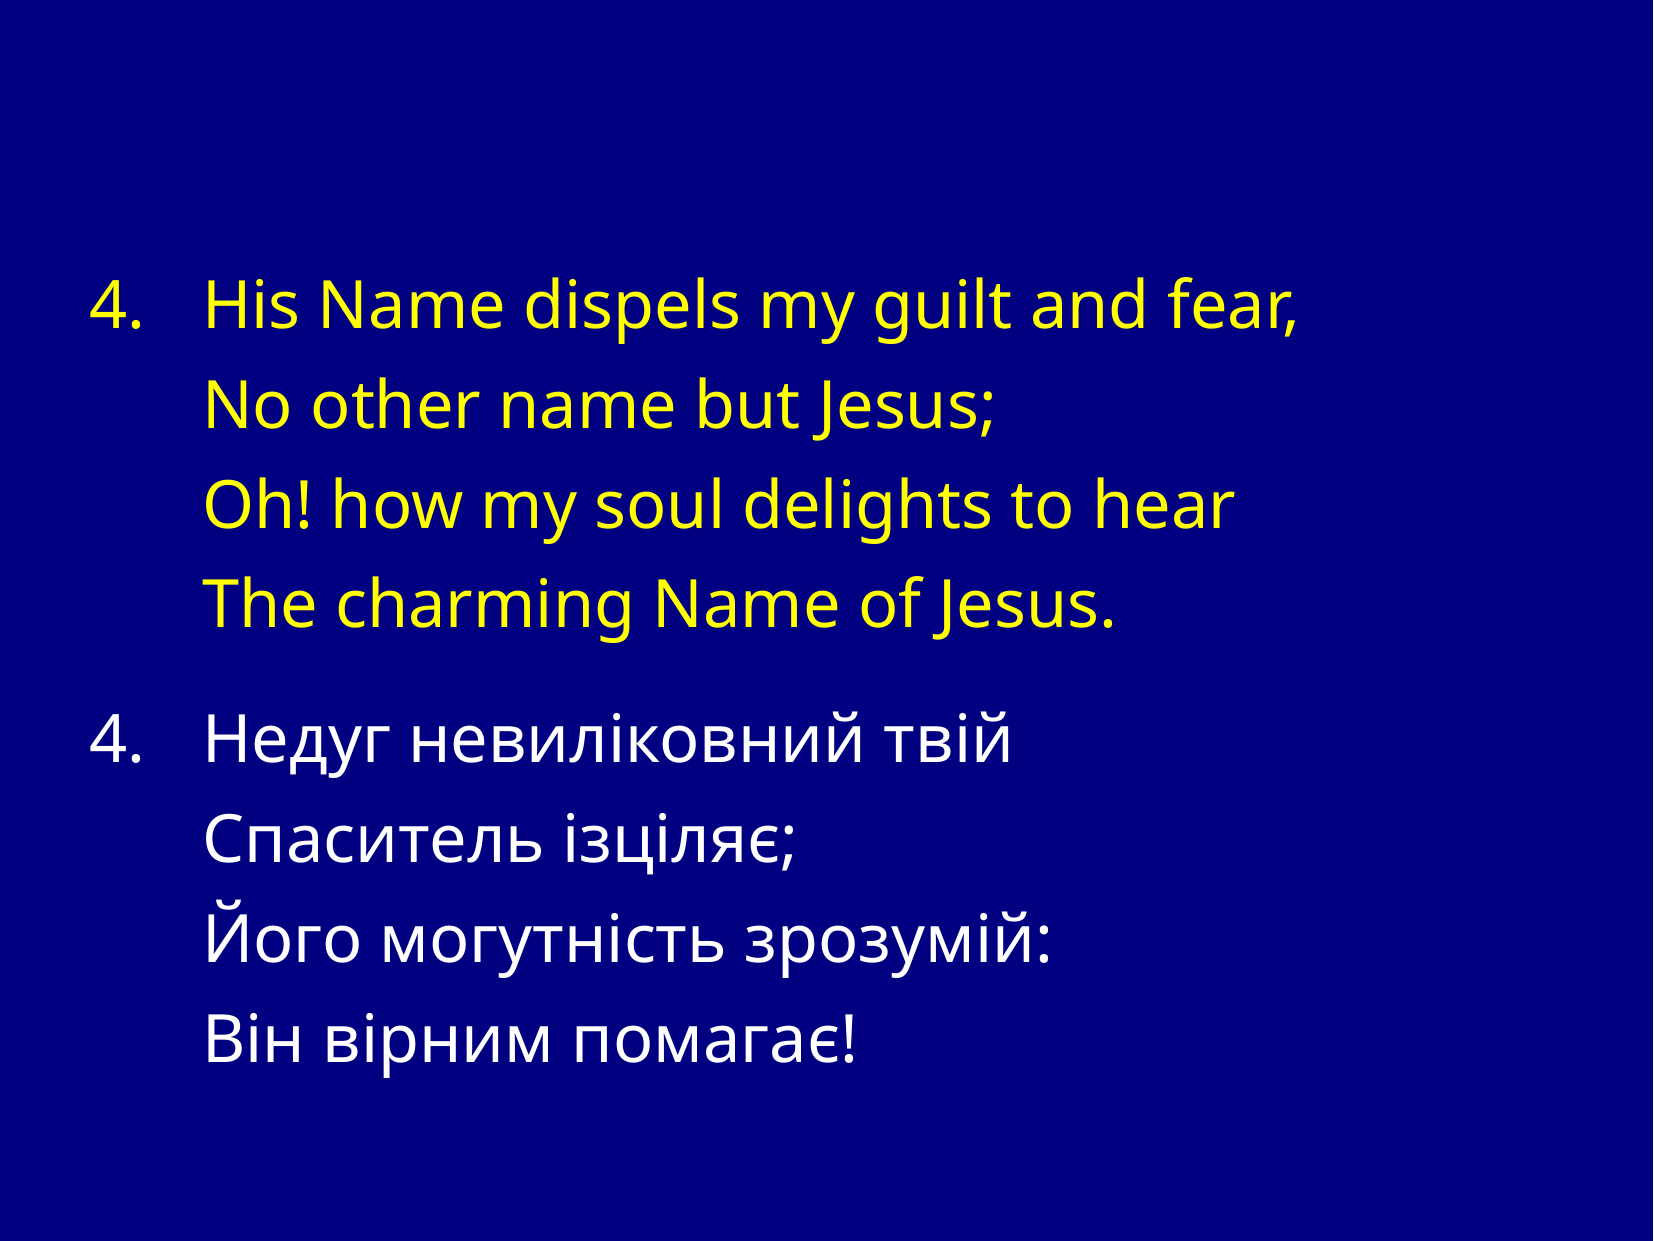

4.	His Name dispels my guilt and fear,
	No other name but Jesus;
	Oh! how my soul delights to hear
	The charming Name of Jesus.
4.	Недуг невиліковний твій
	Спаситель ізціляє;
	Його могутність зрозумій:
	Він вірним помагає!